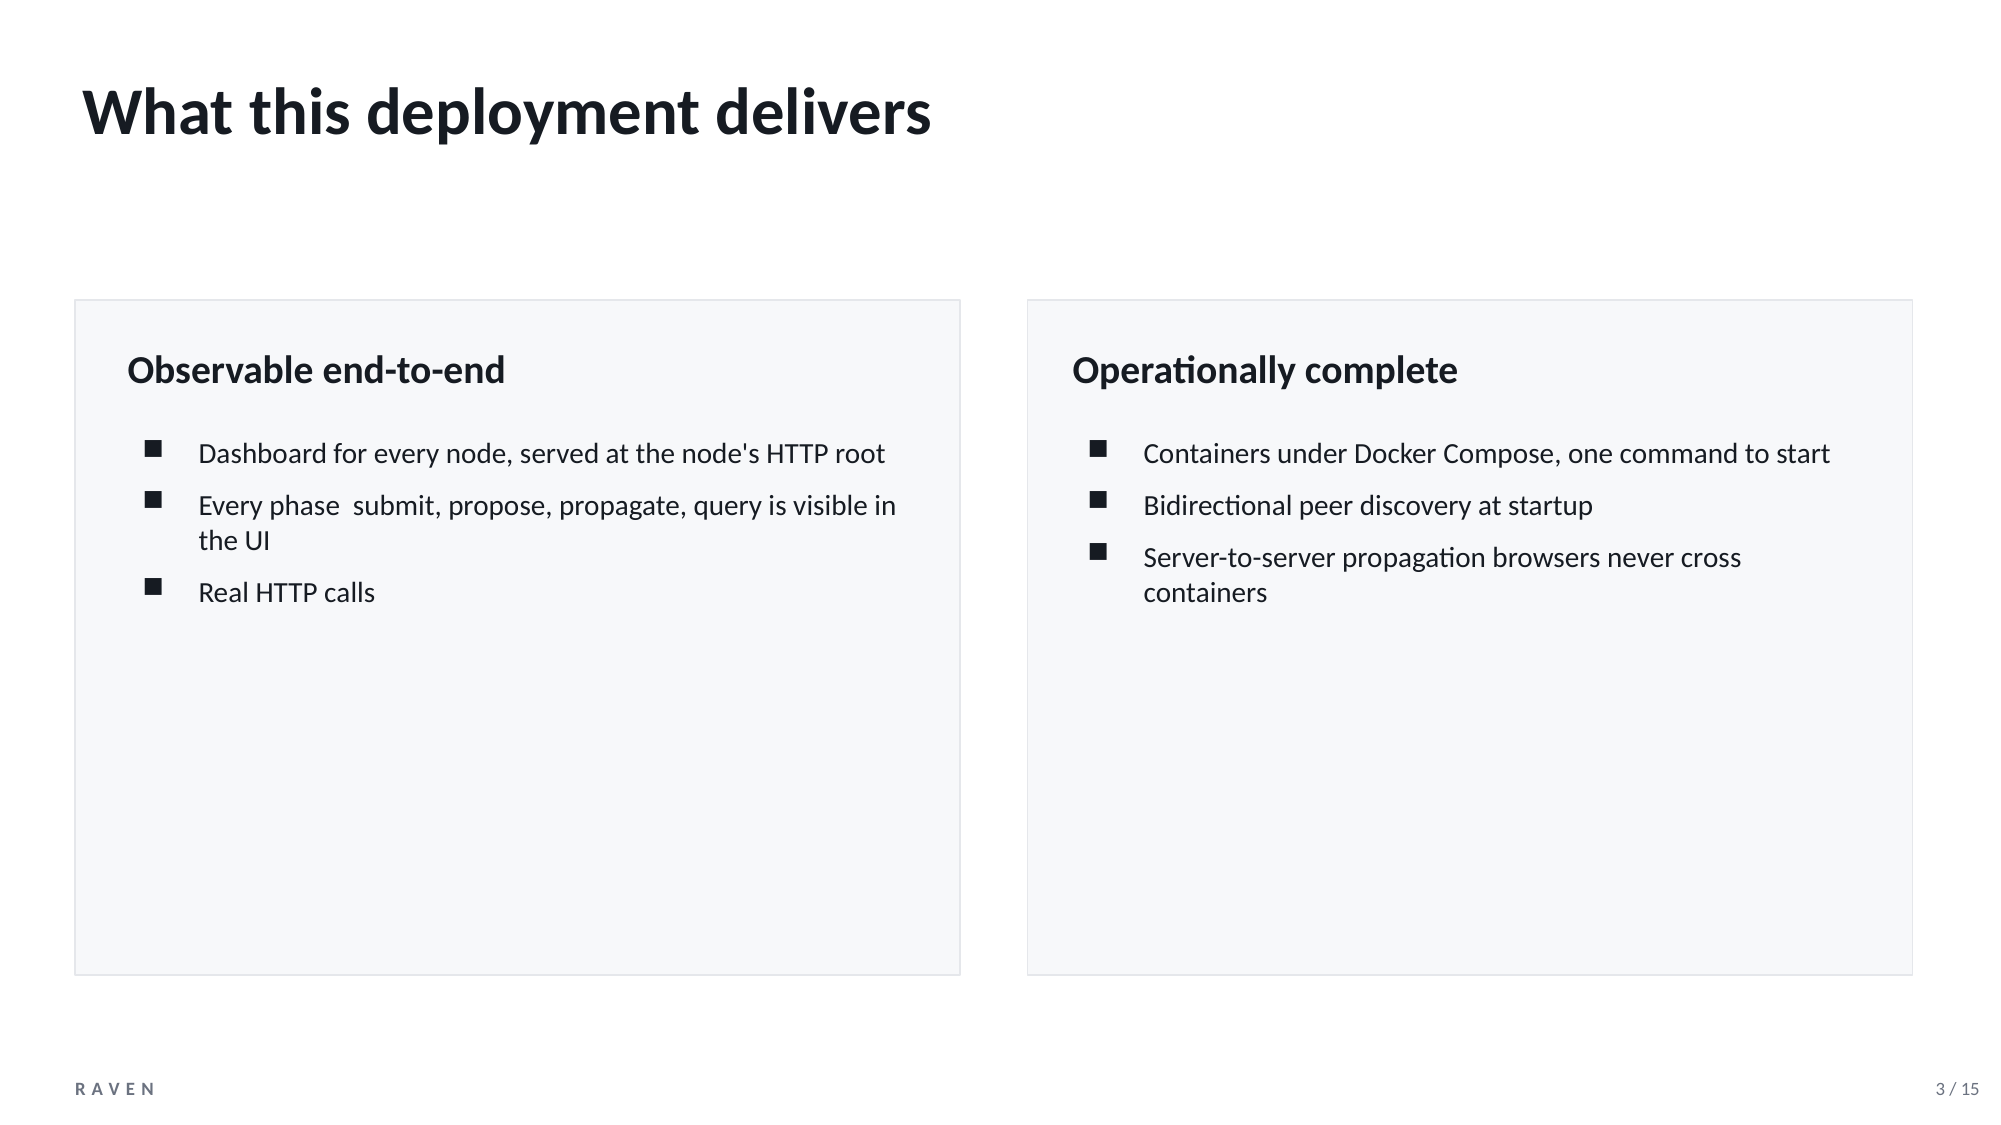

What this deployment delivers
Observable end-to-end
Operationally complete
Dashboard for every node, served at the node's HTTP root
Every phase submit, propose, propagate, query is visible in the UI
Real HTTP calls
Containers under Docker Compose, one command to start
Bidirectional peer discovery at startup
Server-to-server propagation browsers never cross containers
RAVEN
3 / 15